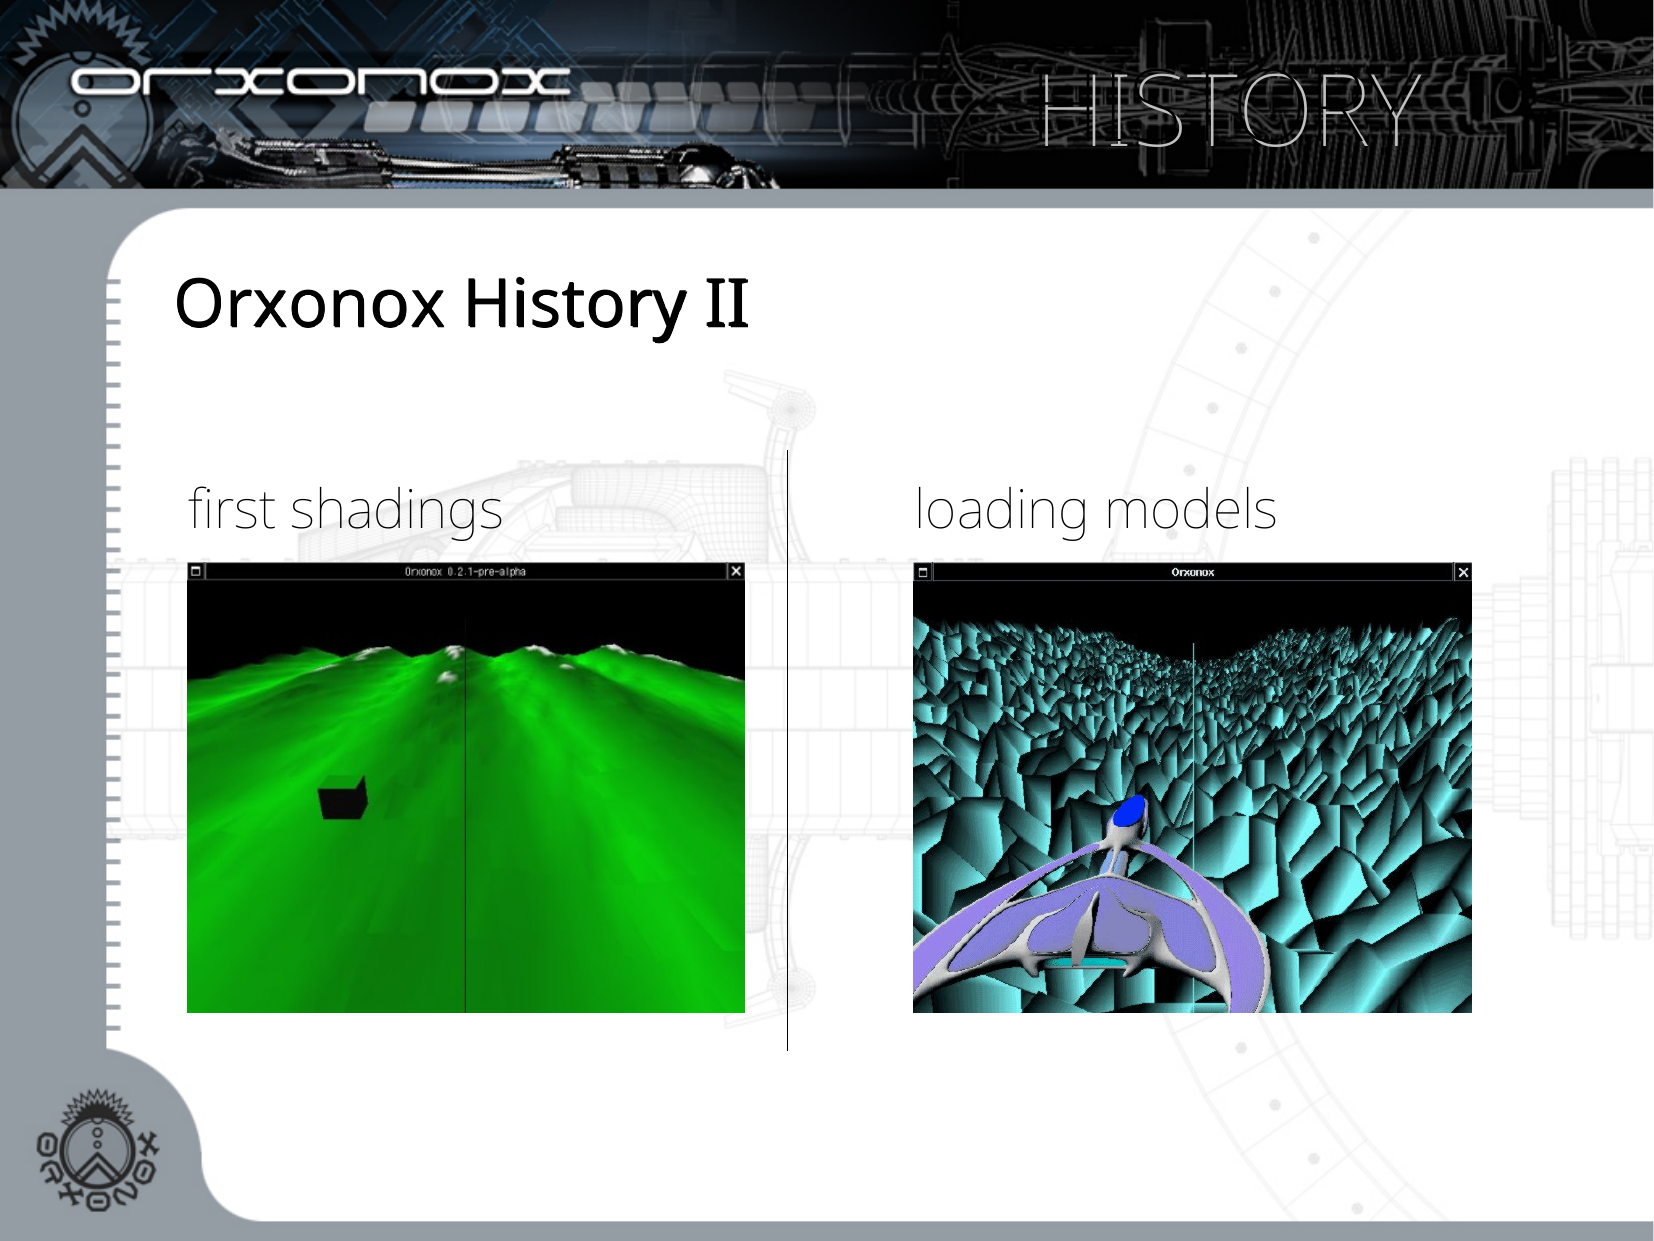

HISTORY
Orxonox History II
first shadings
loading models